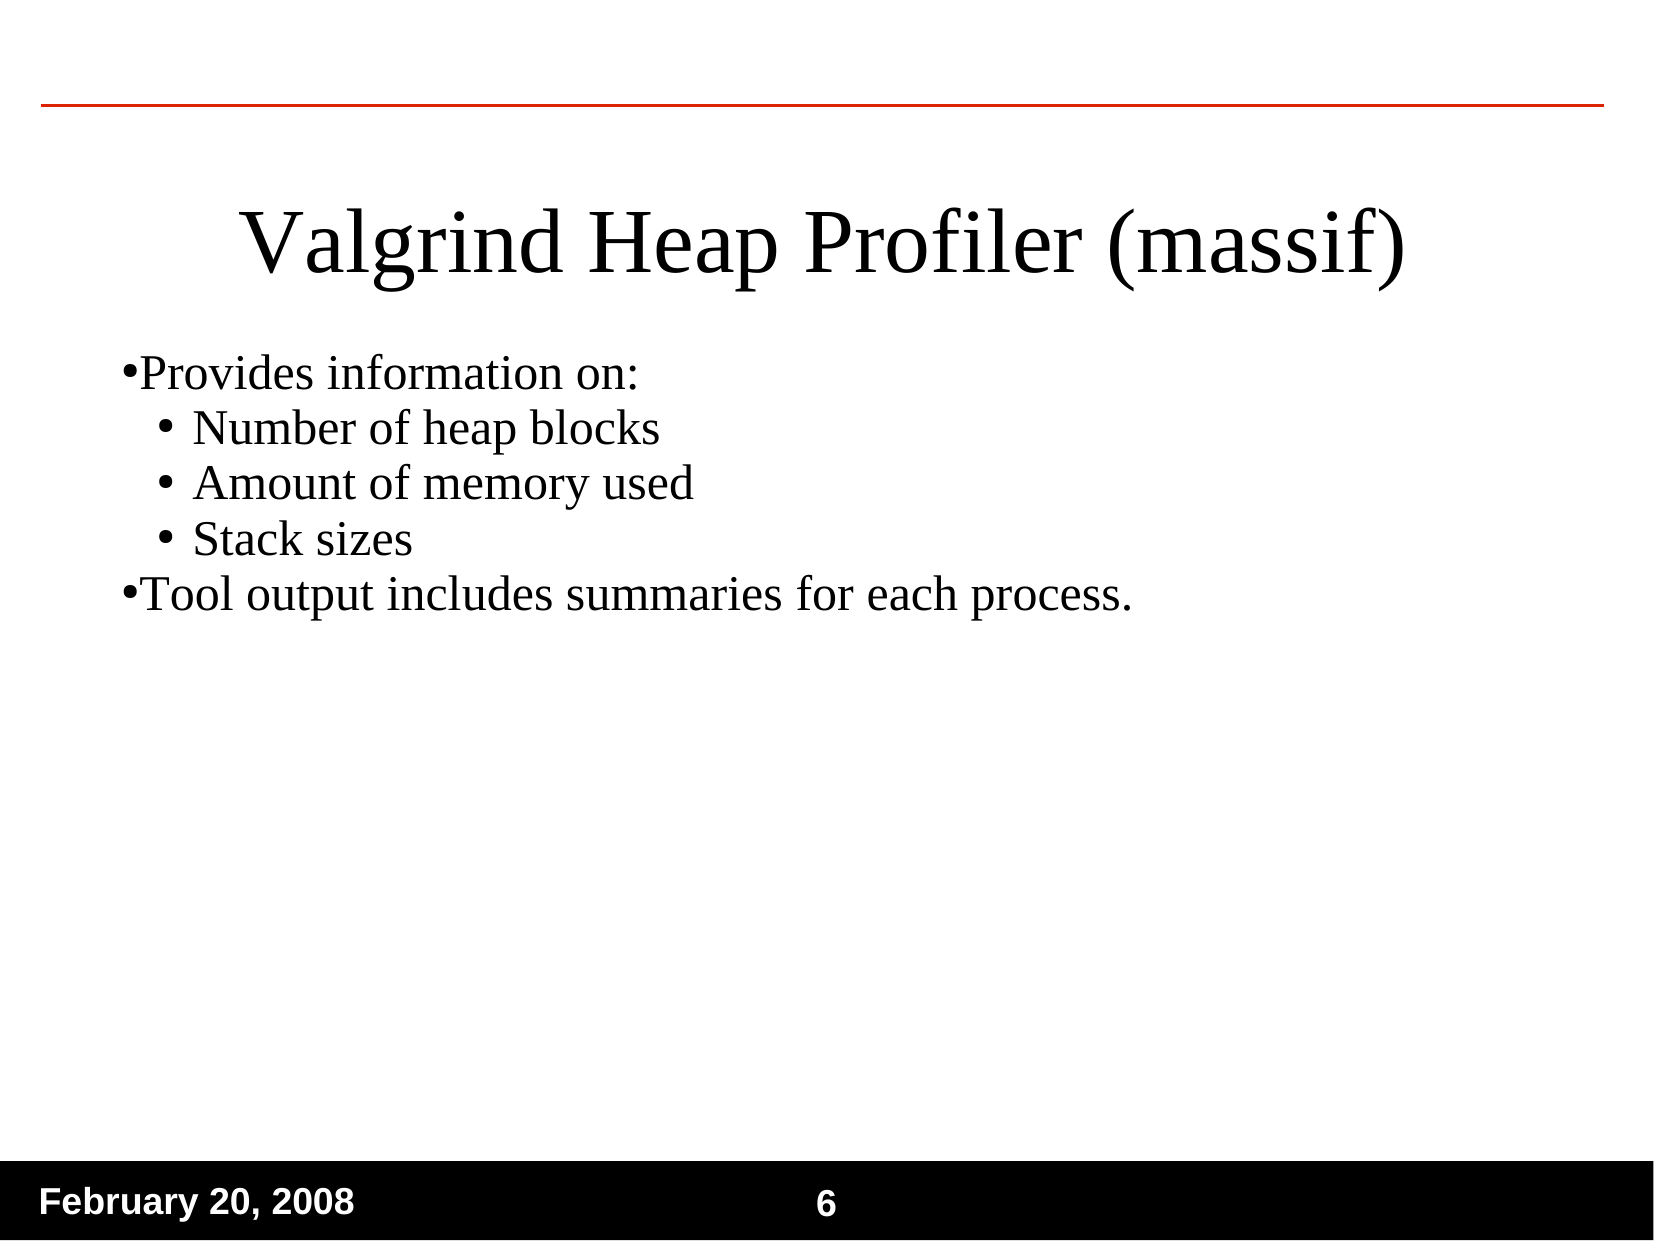

# Valgrind Heap Profiler (massif)
Provides information on:
Number of heap blocks
Amount of memory used
Stack sizes
Tool output includes summaries for each process.